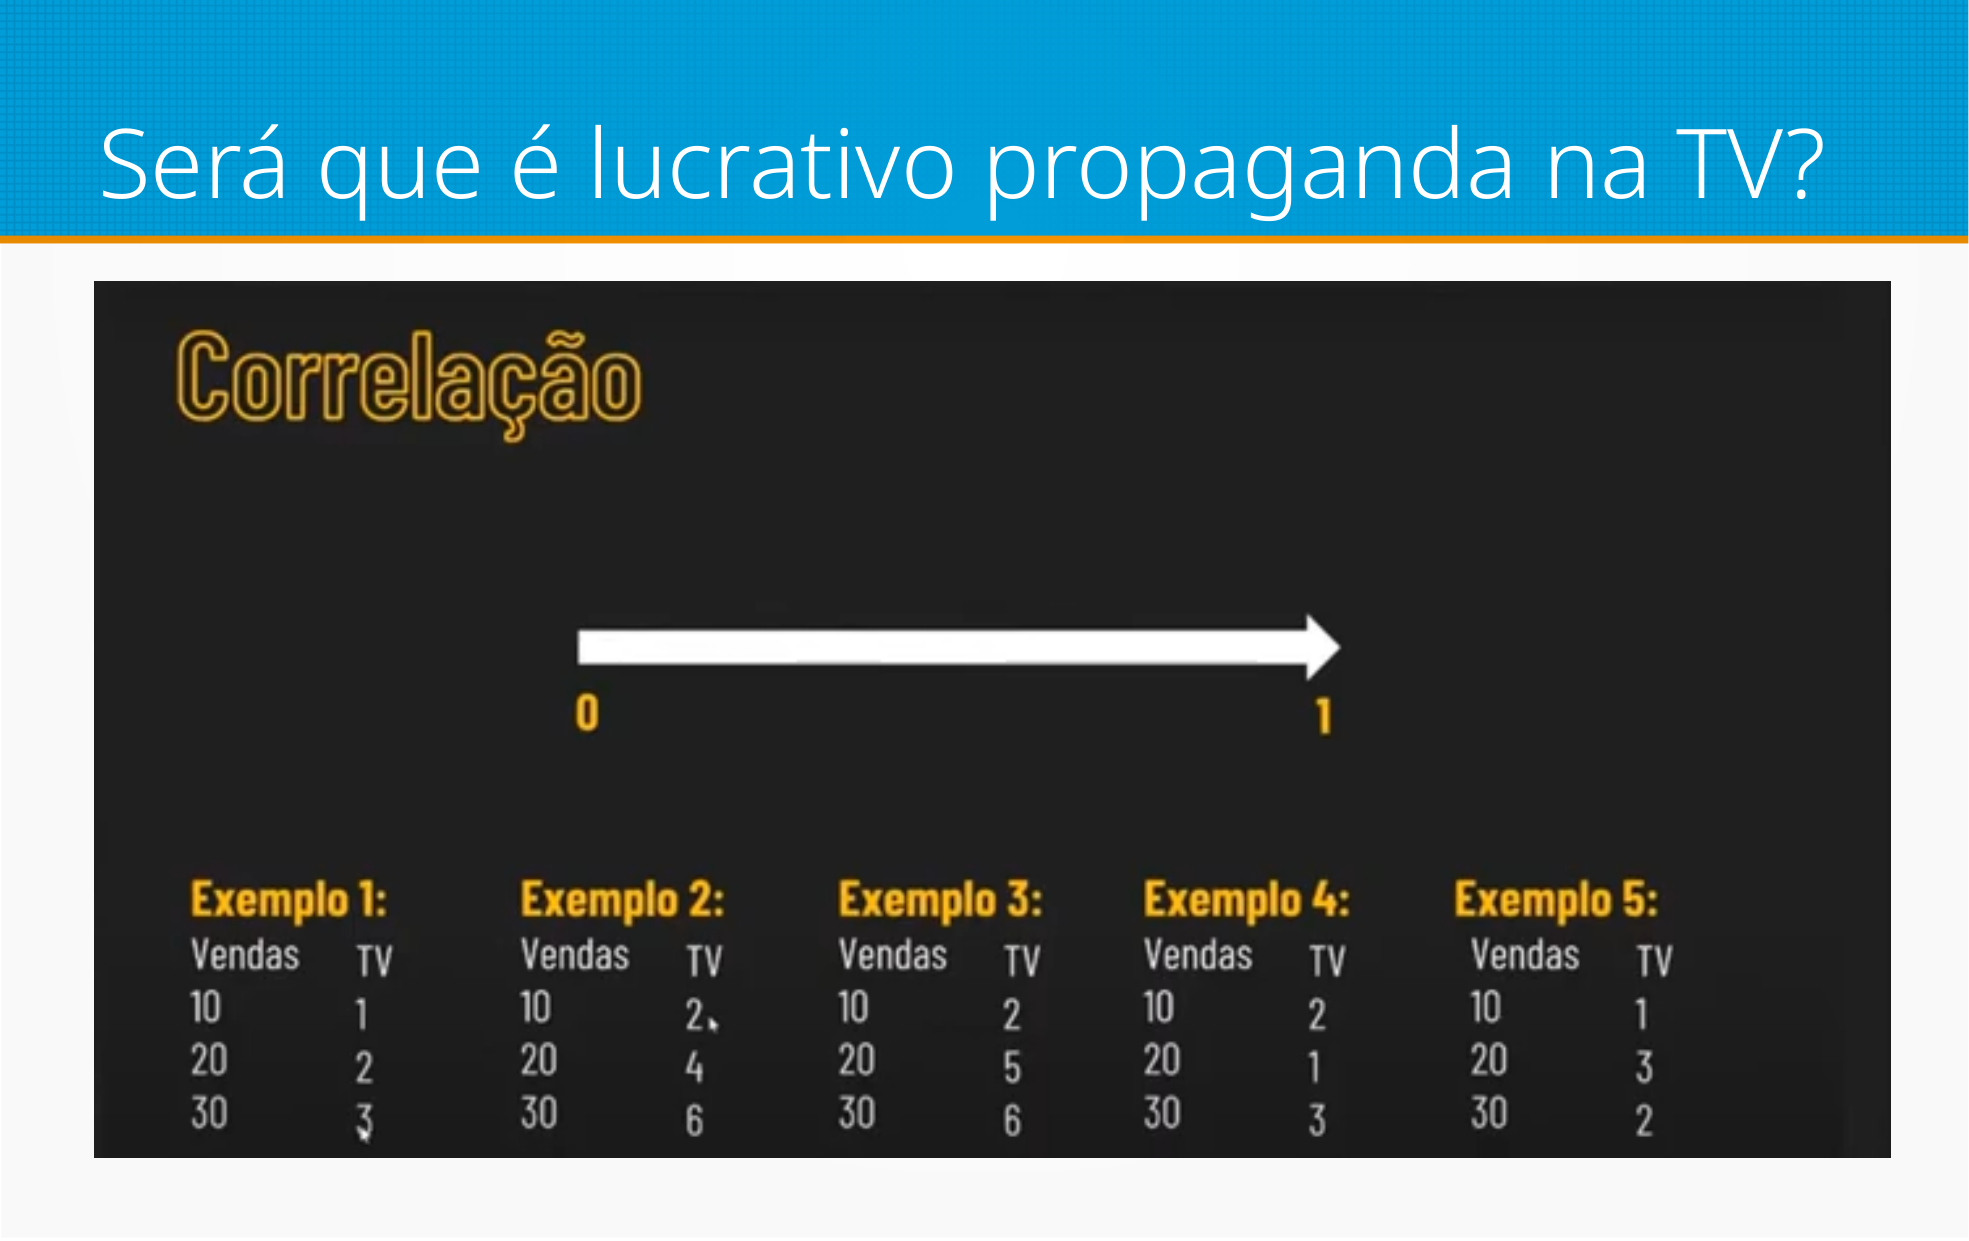

# Será que é lucrativo propaganda na TV?